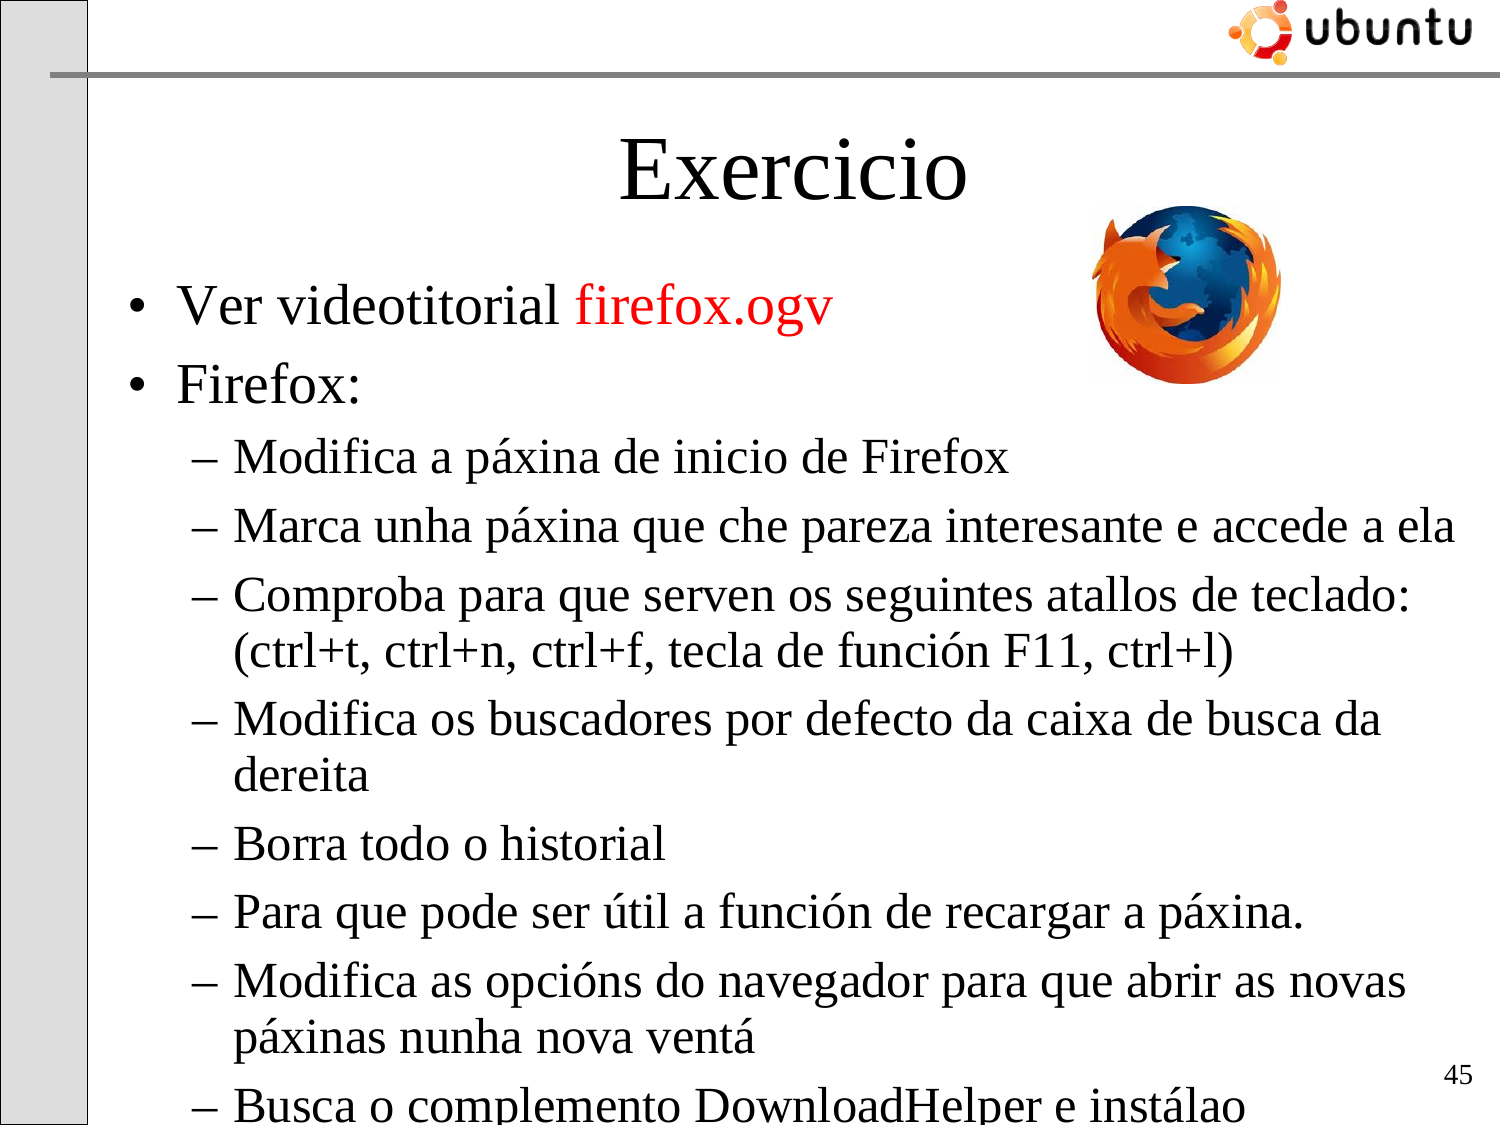

# Exercicio
Ver videotitorial firefox.ogv
Firefox:
Modifica a páxina de inicio de Firefox
Marca unha páxina que che pareza interesante e accede a ela
Comproba para que serven os seguintes atallos de teclado: (ctrl+t, ctrl+n, ctrl+f, tecla de función F11, ctrl+l)
Modifica os buscadores por defecto da caixa de busca da dereita
Borra todo o historial
Para que pode ser útil a función de recargar a páxina.
Modifica as opcións do navegador para que abrir as novas páxinas nunha nova ventá
Busca o complemento DownloadHelper e instálao
45